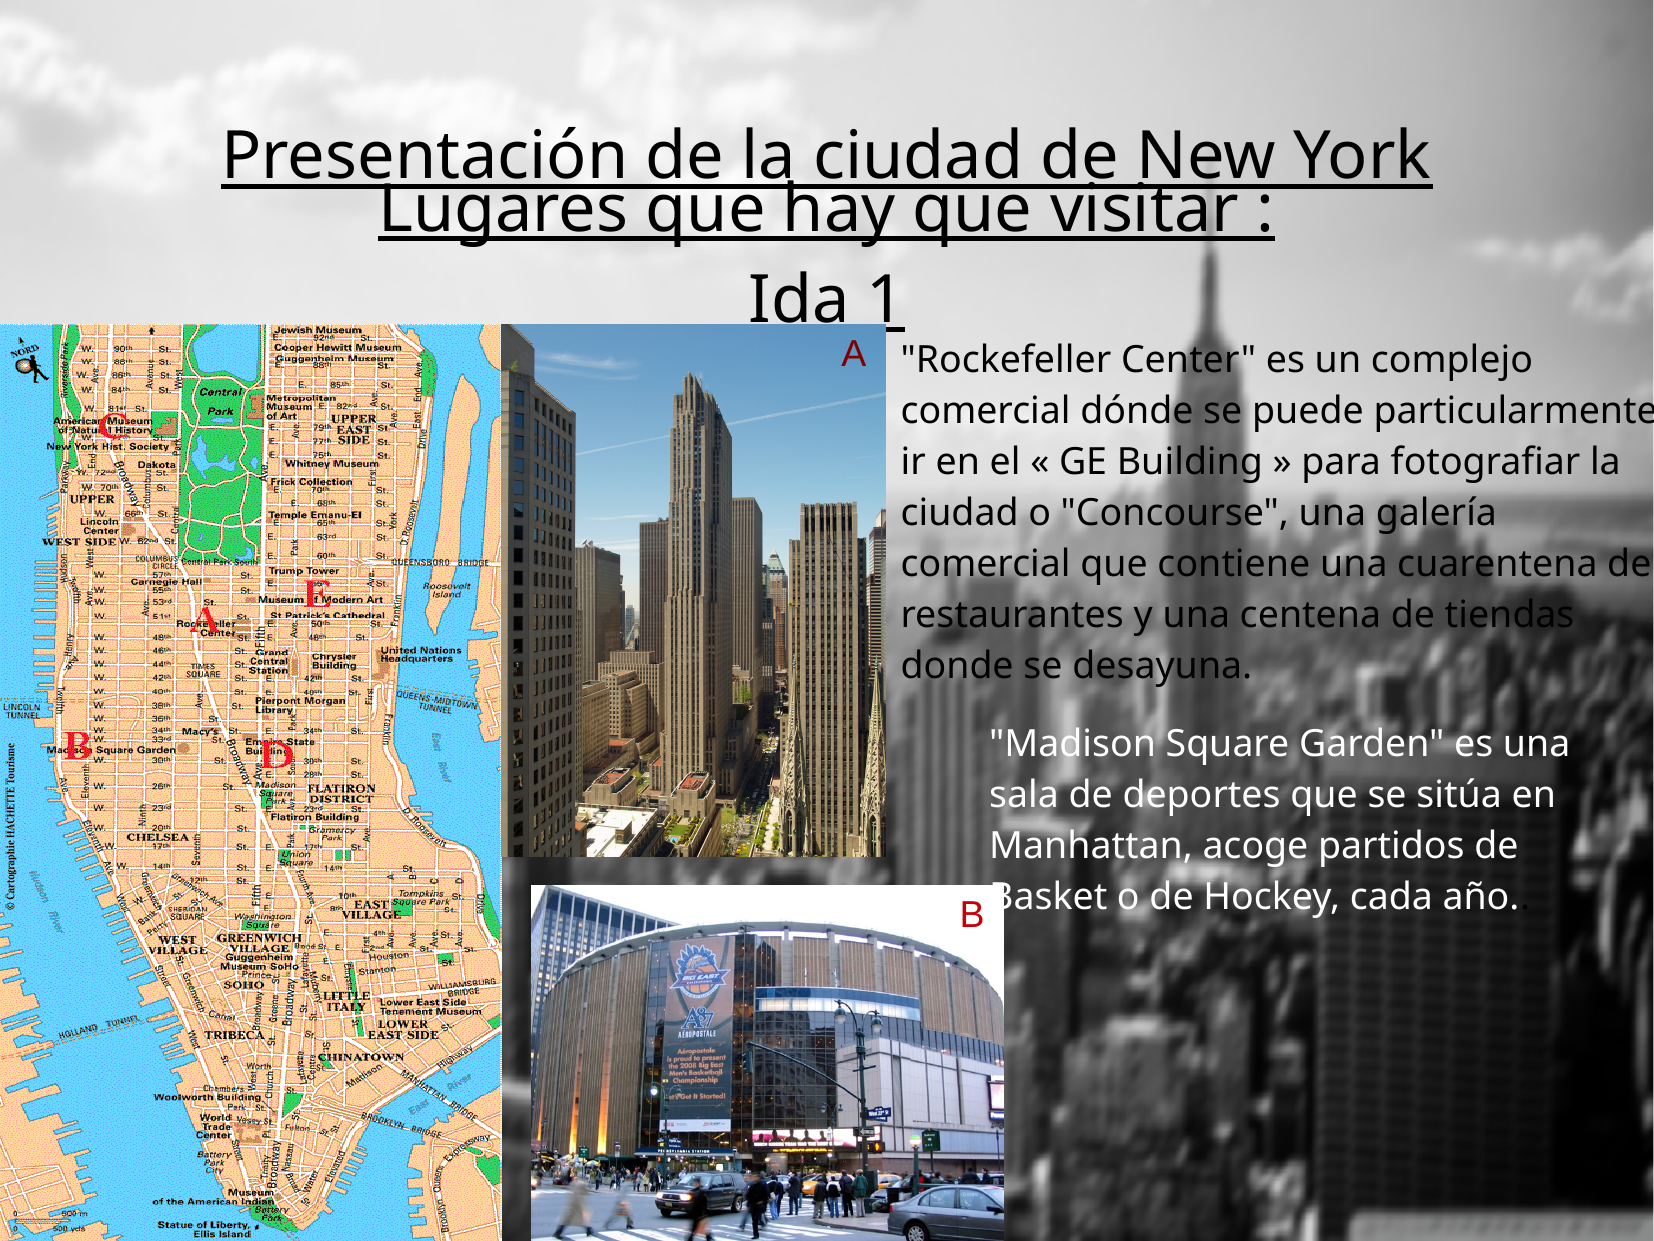

Lugares que hay que visitar : Ida 1
# Presentación de la ciudad de New York
A
"Rockefeller Center" es un complejo comercial dónde se puede particularmente ir en el « GE Building » para fotografiar la ciudad o "Concourse", una galería comercial que contiene una cuarentena de restaurantes y una centena de tiendas donde se desayuna.
"Madison Square Garden" es una sala de deportes que se sitúa en Manhattan, acoge partidos de Basket o de Hockey, cada año..
B